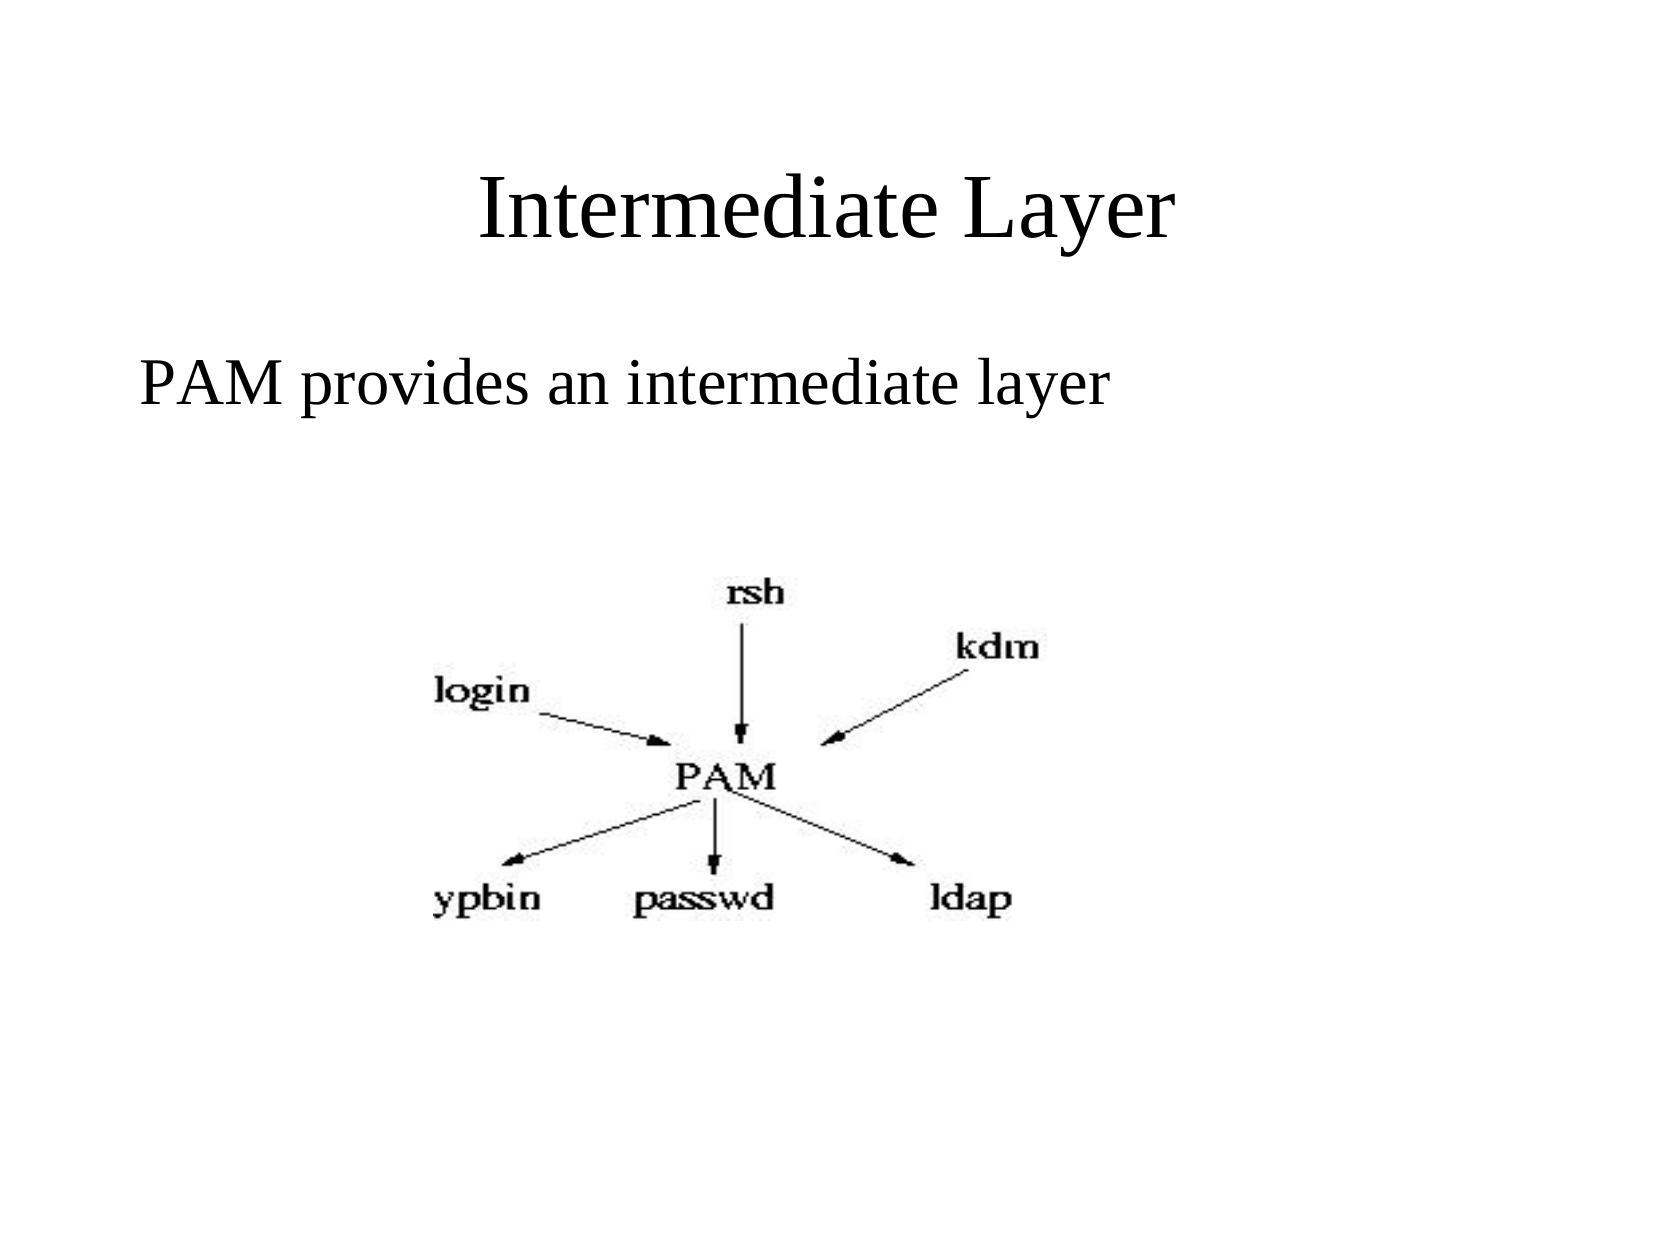

# Intermediate Layer
PAM provides an intermediate layer